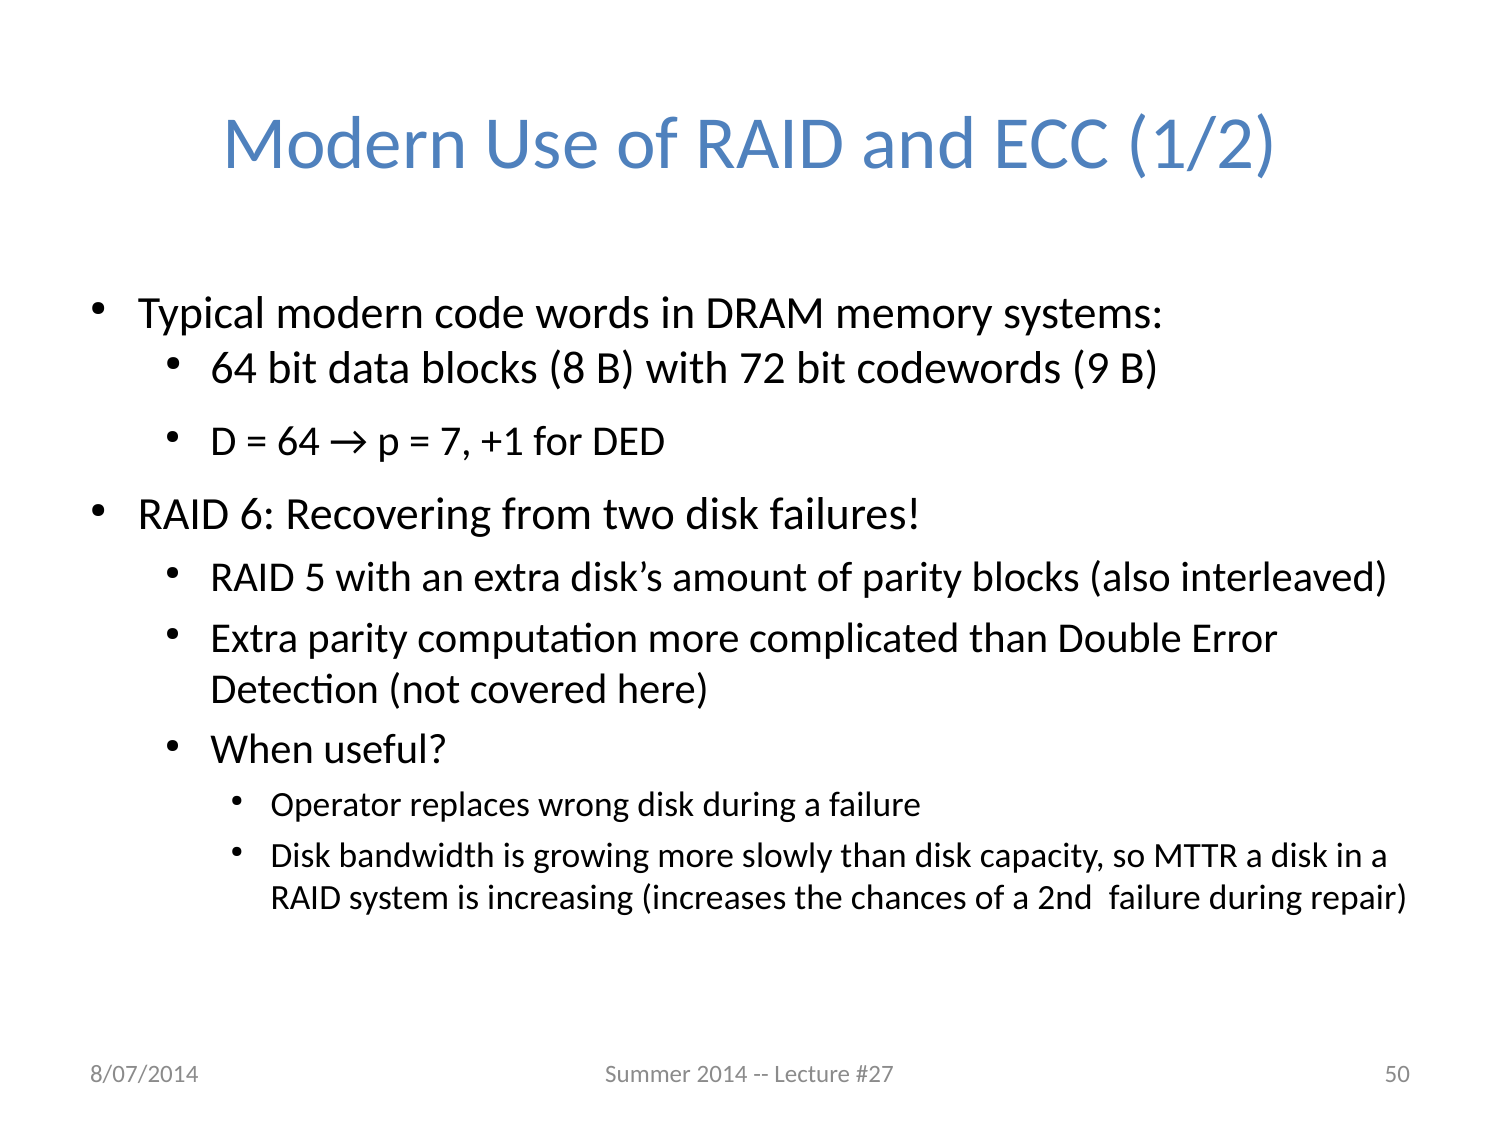

# Modern Use of RAID and ECC (1/2)
Typical modern code words in DRAM memory systems:
64 bit data blocks (8 B) with 72 bit codewords (9 B)
D = 64 → p = 7, +1 for DED
RAID 6: Recovering from two disk failures!
RAID 5 with an extra disk’s amount of parity blocks (also interleaved)
Extra parity computation more complicated than Double Error Detection (not covered here)
When useful?
Operator replaces wrong disk during a failure
Disk bandwidth is growing more slowly than disk capacity, so MTTR a disk in a RAID system is increasing (increases the chances of a 2nd failure during repair)
8/07/2014
Summer 2014 -- Lecture #27